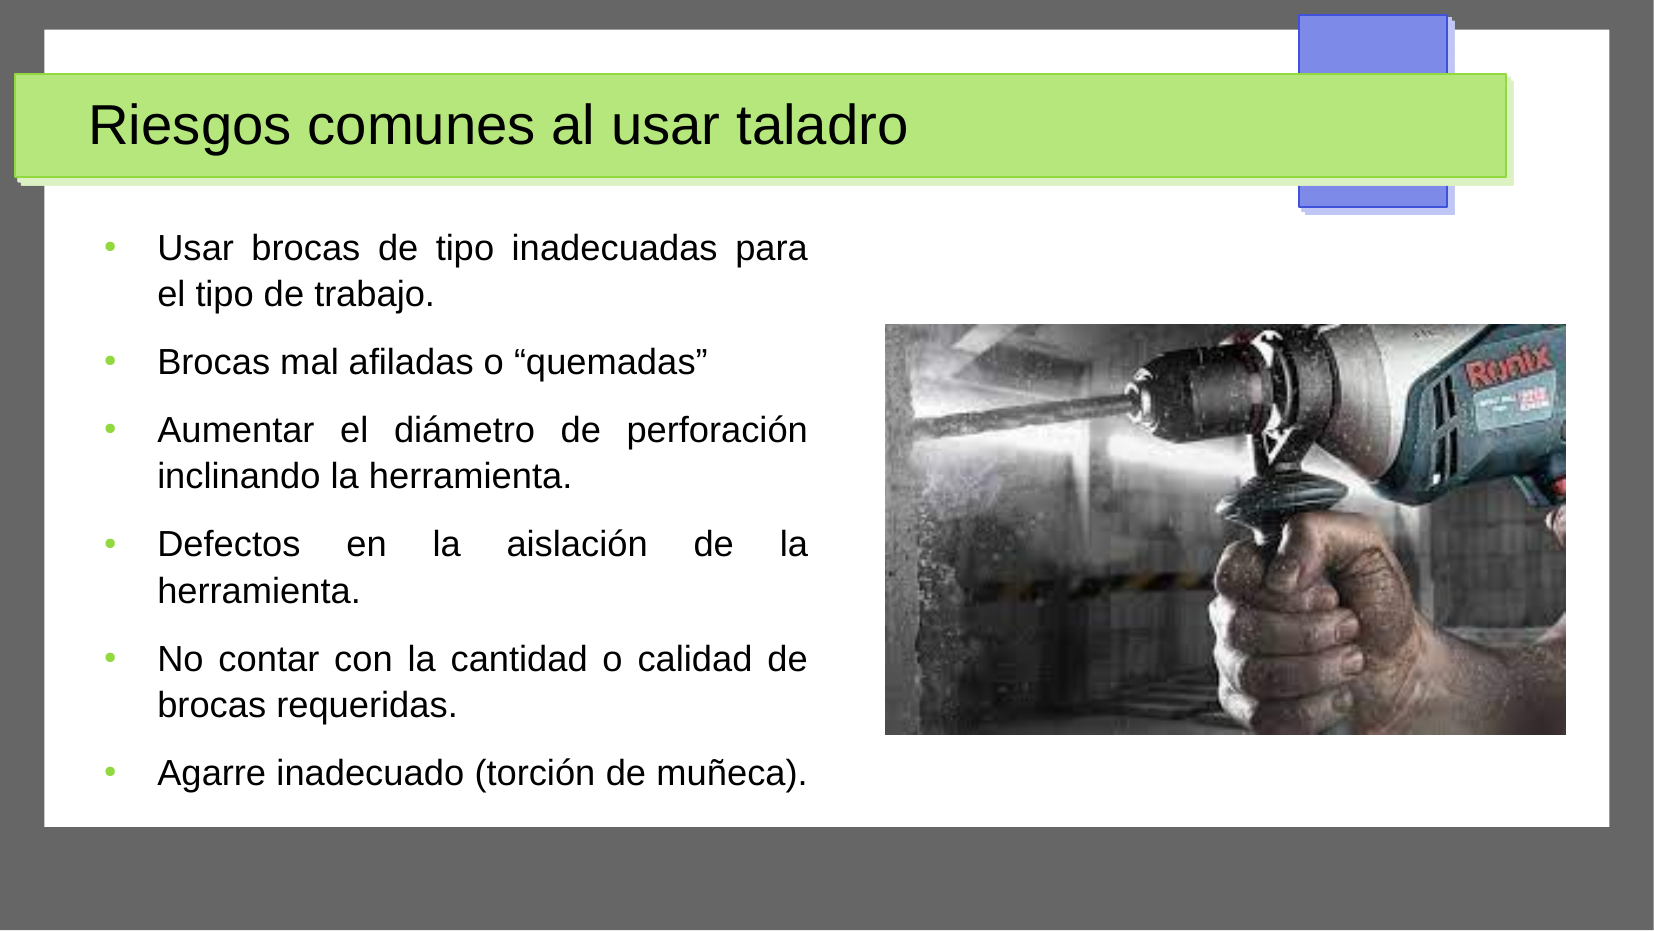

# Riesgos comunes al usar taladro
Usar brocas de tipo inadecuadas para el tipo de trabajo.
Brocas mal afiladas o “quemadas”
Aumentar el diámetro de perforación inclinando la herramienta.
Defectos en la aislación de la herramienta.
No contar con la cantidad o calidad de brocas requeridas.
Agarre inadecuado (torción de muñeca).